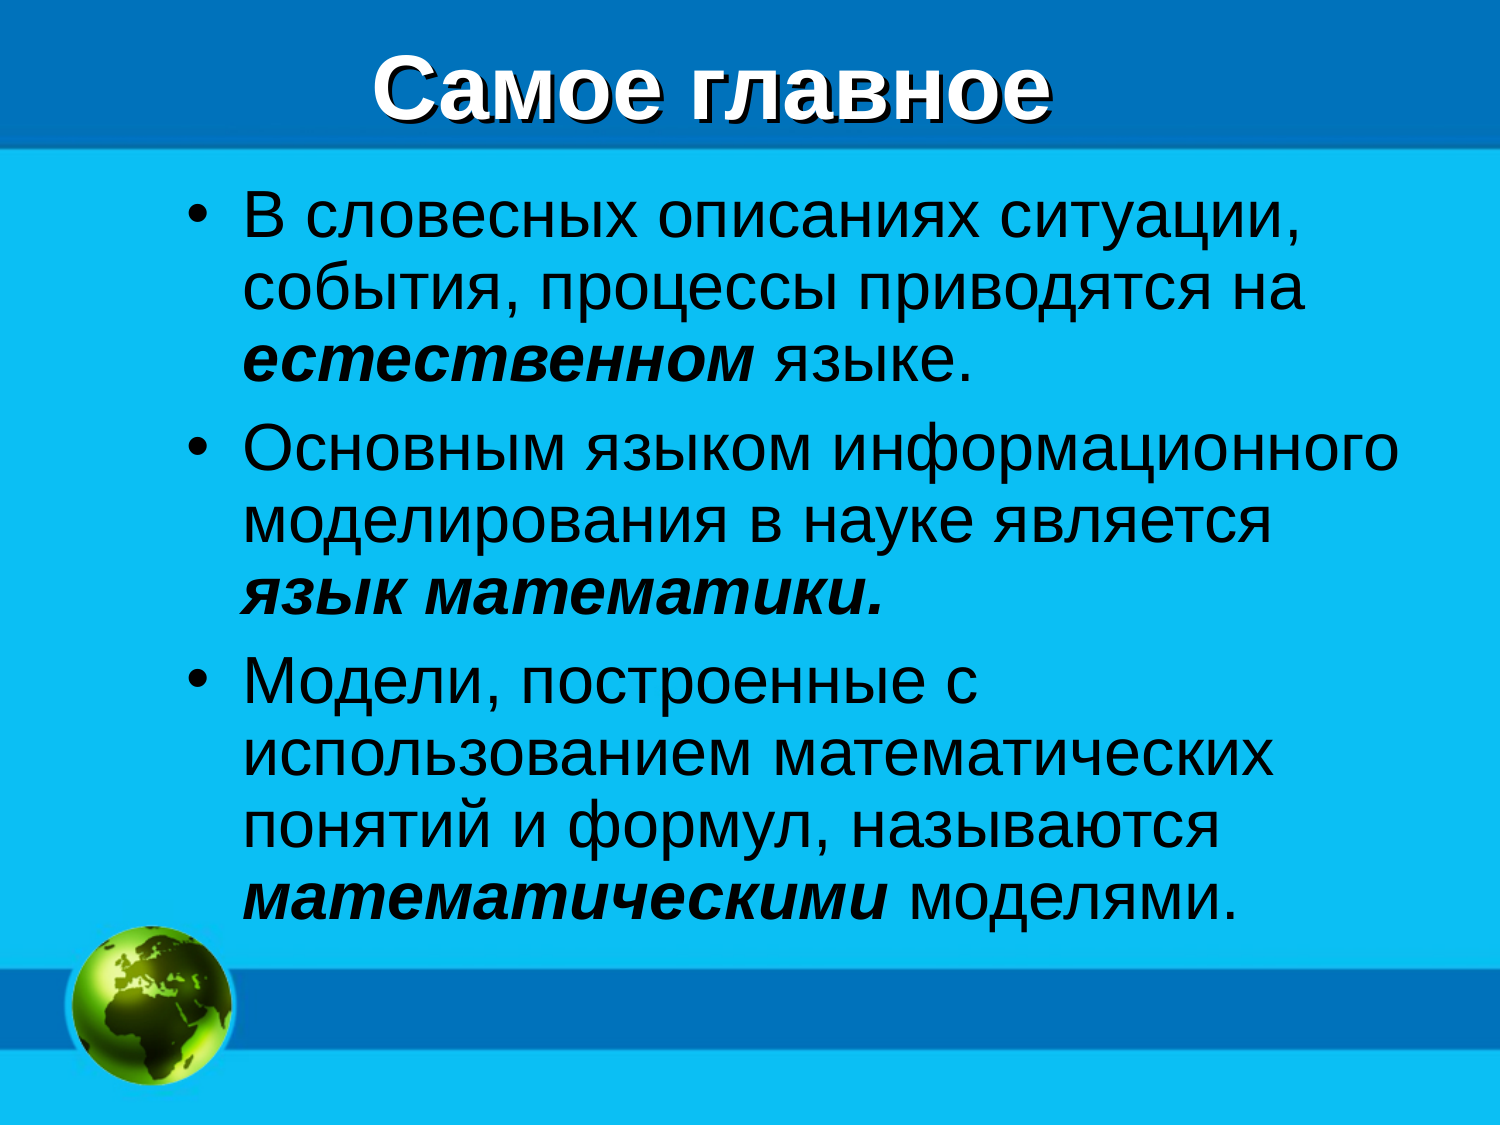

# Самое главное
В словесных описаниях ситуации, события, процессы приводятся на естественном языке.
Основным языком информационного моделирования в науке является язык математики.
Модели, построенные с использованием математических понятий и формул, называются математическими моделями.